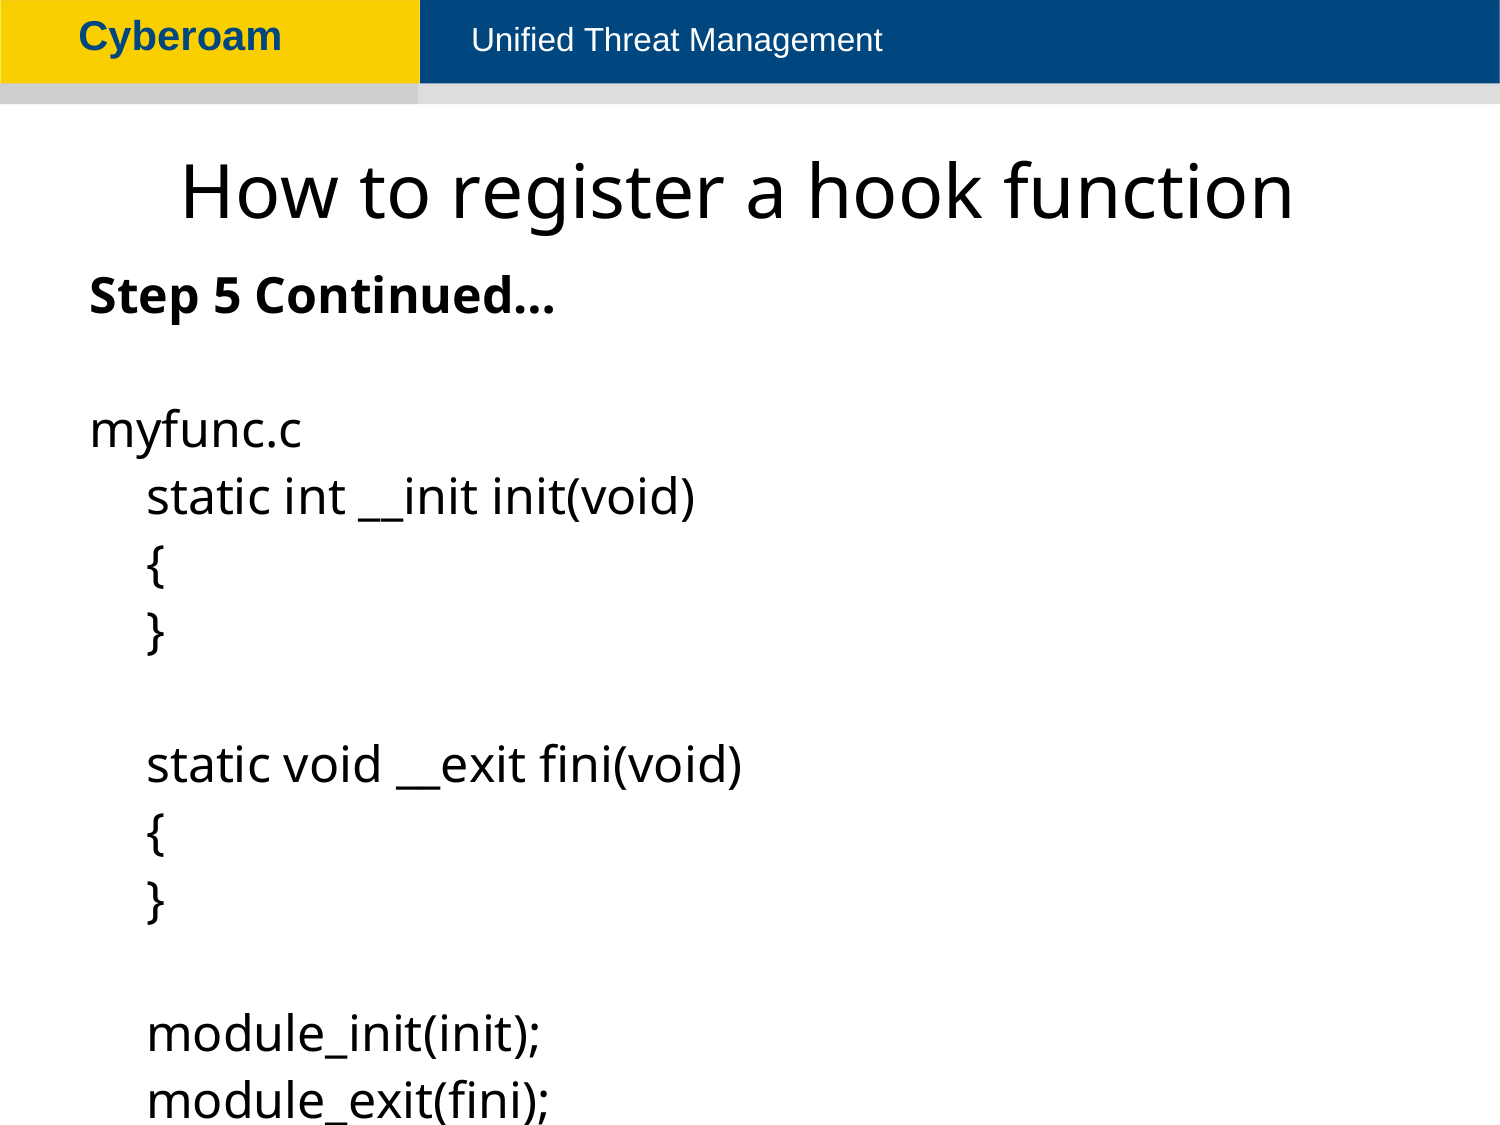

# How to register a hook function
Step 5 Continued…
myfunc.c
	static int __init init(void)
	{
	}
	static void __exit fini(void)
	{
	}
	module_init(init);
	module_exit(fini);